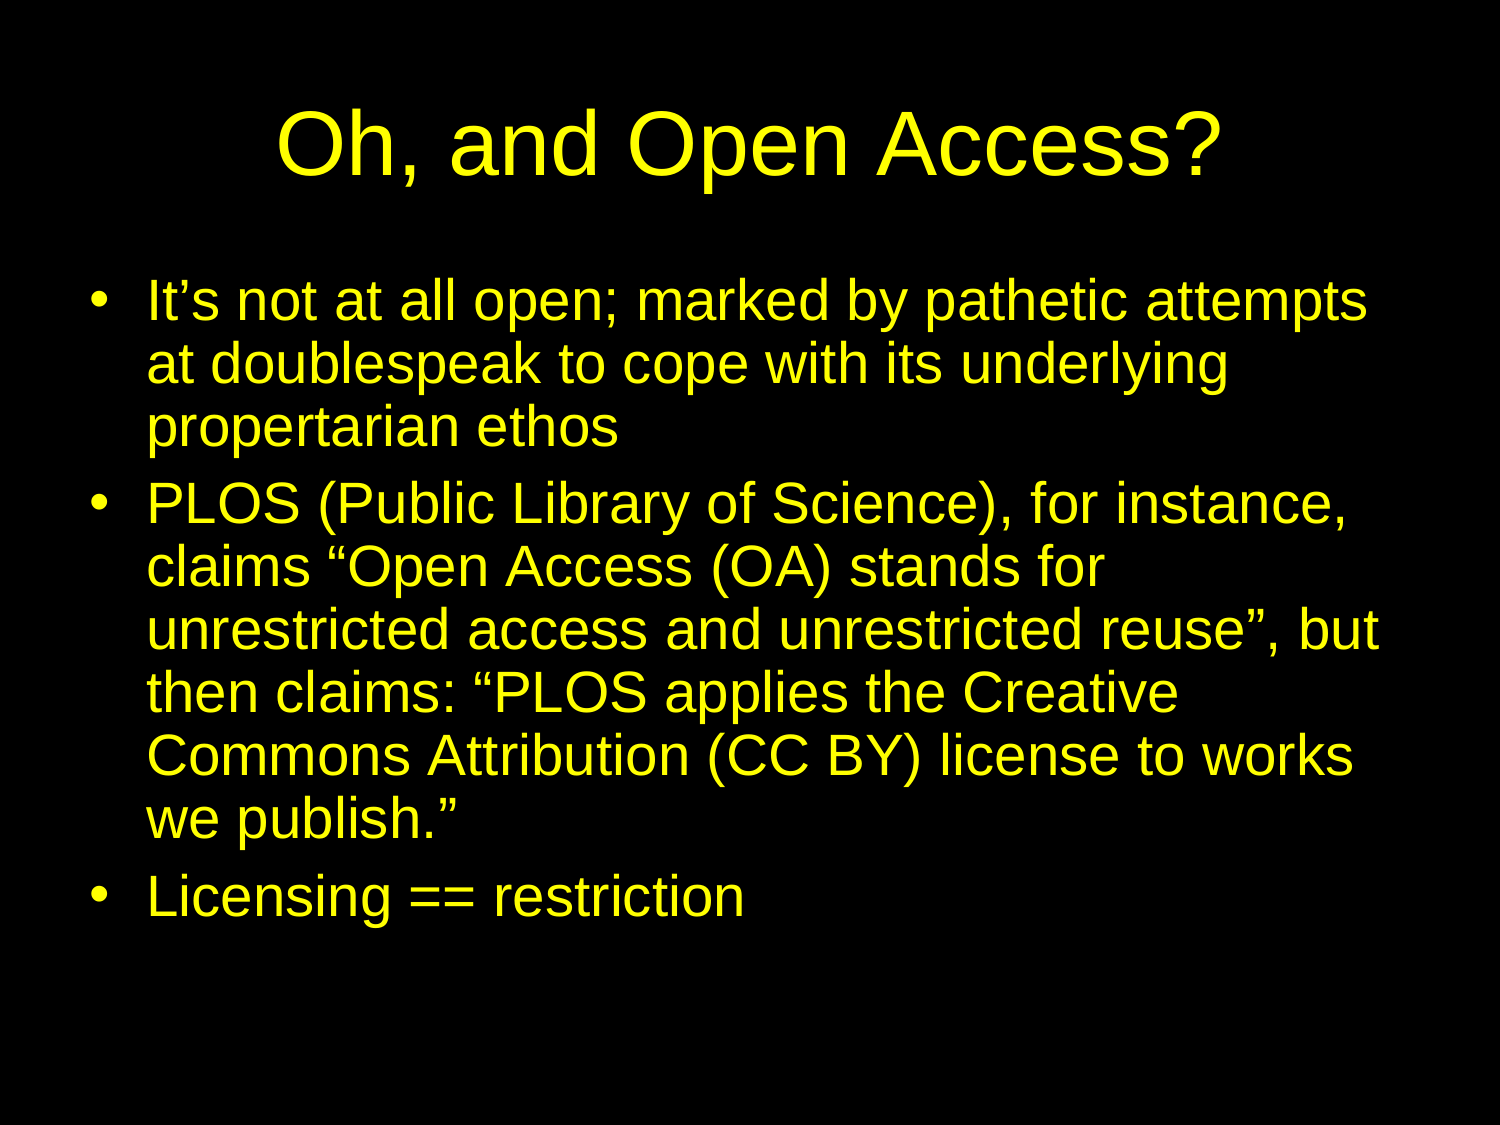

# Oh, and Open Access?
It’s not at all open; marked by pathetic attempts at doublespeak to cope with its underlying propertarian ethos
PLOS (Public Library of Science), for instance, claims “Open Access (OA) stands for unrestricted access and unrestricted reuse”, but then claims: “PLOS applies the Creative Commons Attribution (CC BY) license to works we publish.”
Licensing == restriction